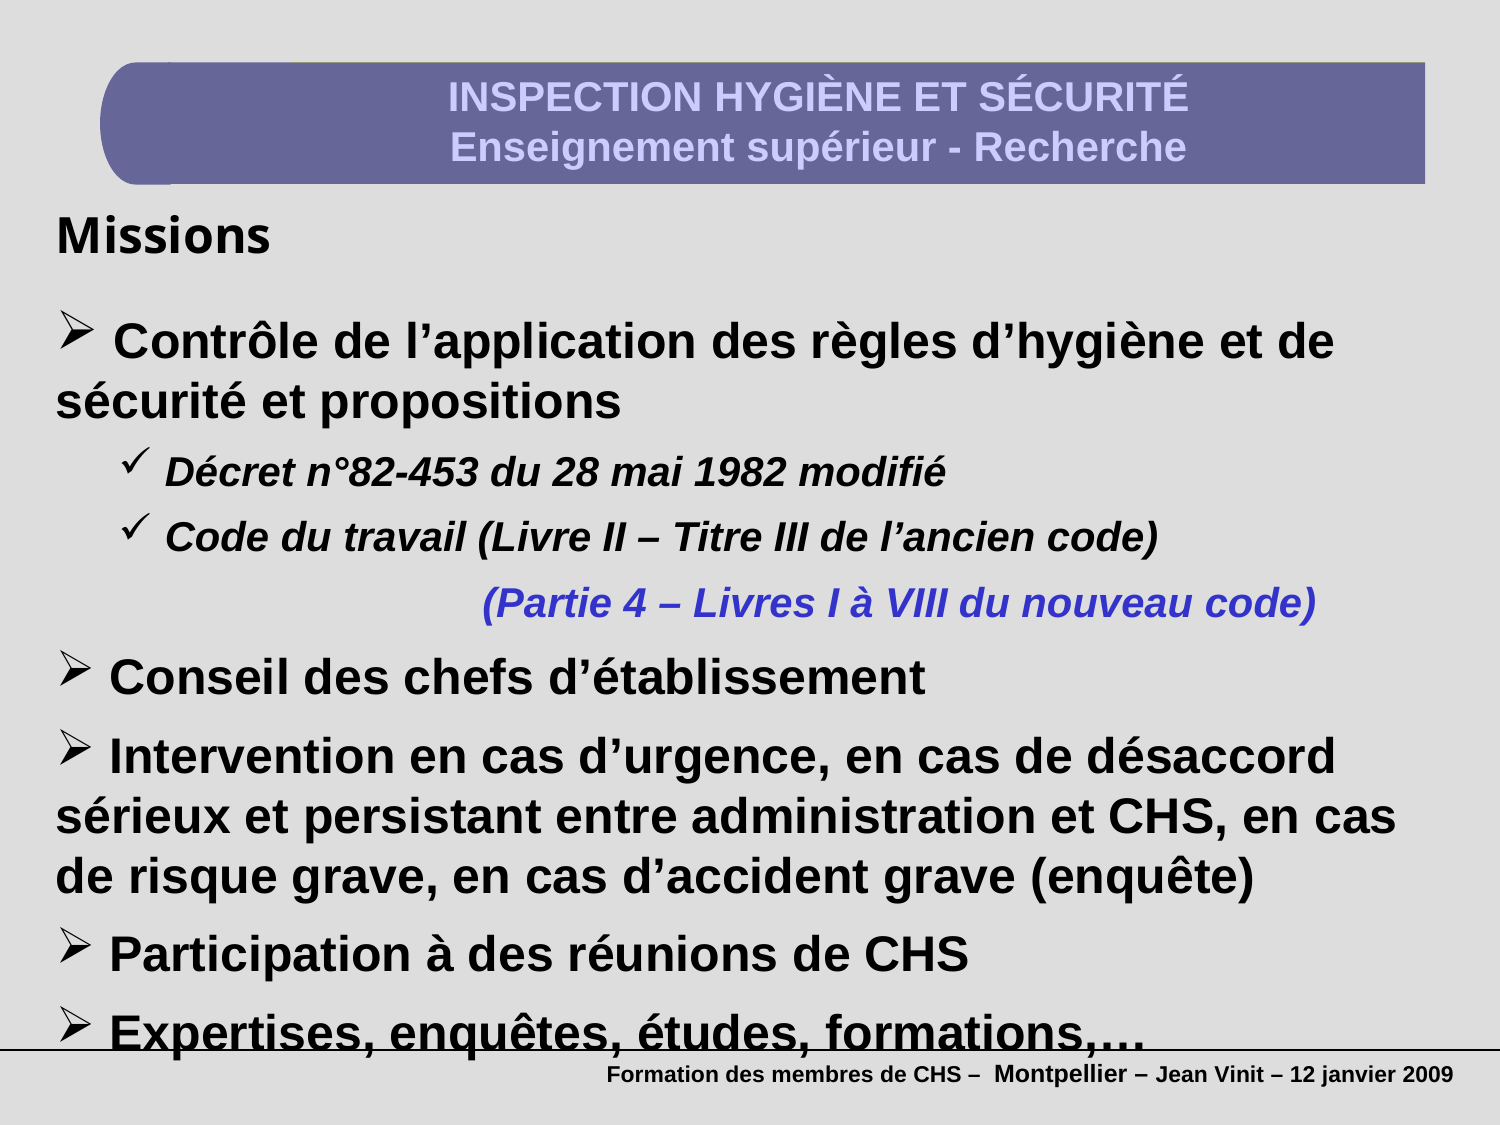

#
Missions
 Contrôle de l’application des règles d’hygiène et de sécurité et propositions
Décret n°82-453 du 28 mai 1982 modifié
Code du travail (Livre II – Titre III de l’ancien code)
 (Partie 4 – Livres I à VIII du nouveau code)
 Conseil des chefs d’établissement
 Intervention en cas d’urgence, en cas de désaccord sérieux et persistant entre administration et CHS, en cas de risque grave, en cas d’accident grave (enquête)
 Participation à des réunions de CHS
 Expertises, enquêtes, études, formations,…